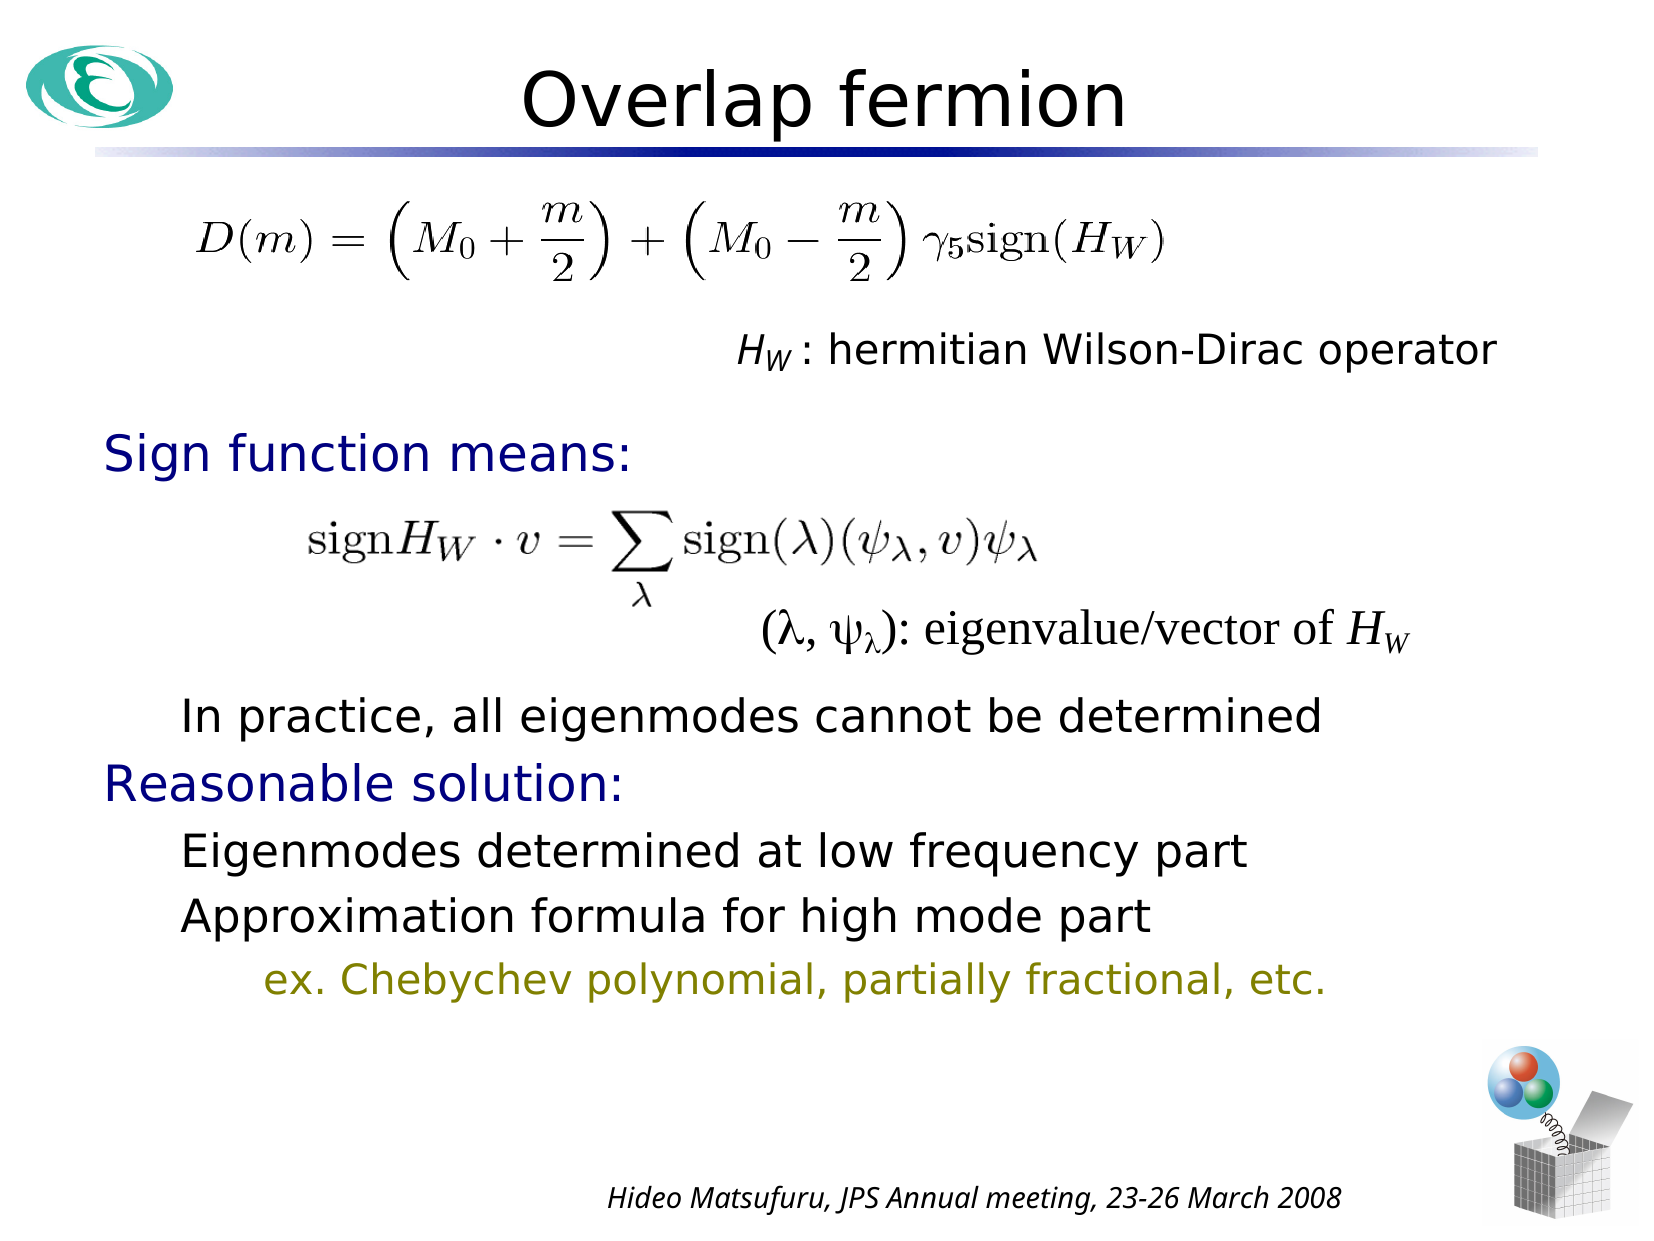

# Overlap fermion
HW : hermitian Wilson-Dirac operator
Sign function means:
In practice, all eigenmodes cannot be determined
Reasonable solution:
Eigenmodes determined at low frequency part
Approximation formula for high mode part
ex. Chebychev polynomial, partially fractional, etc.
(, ): eigenvalue/vector of HW